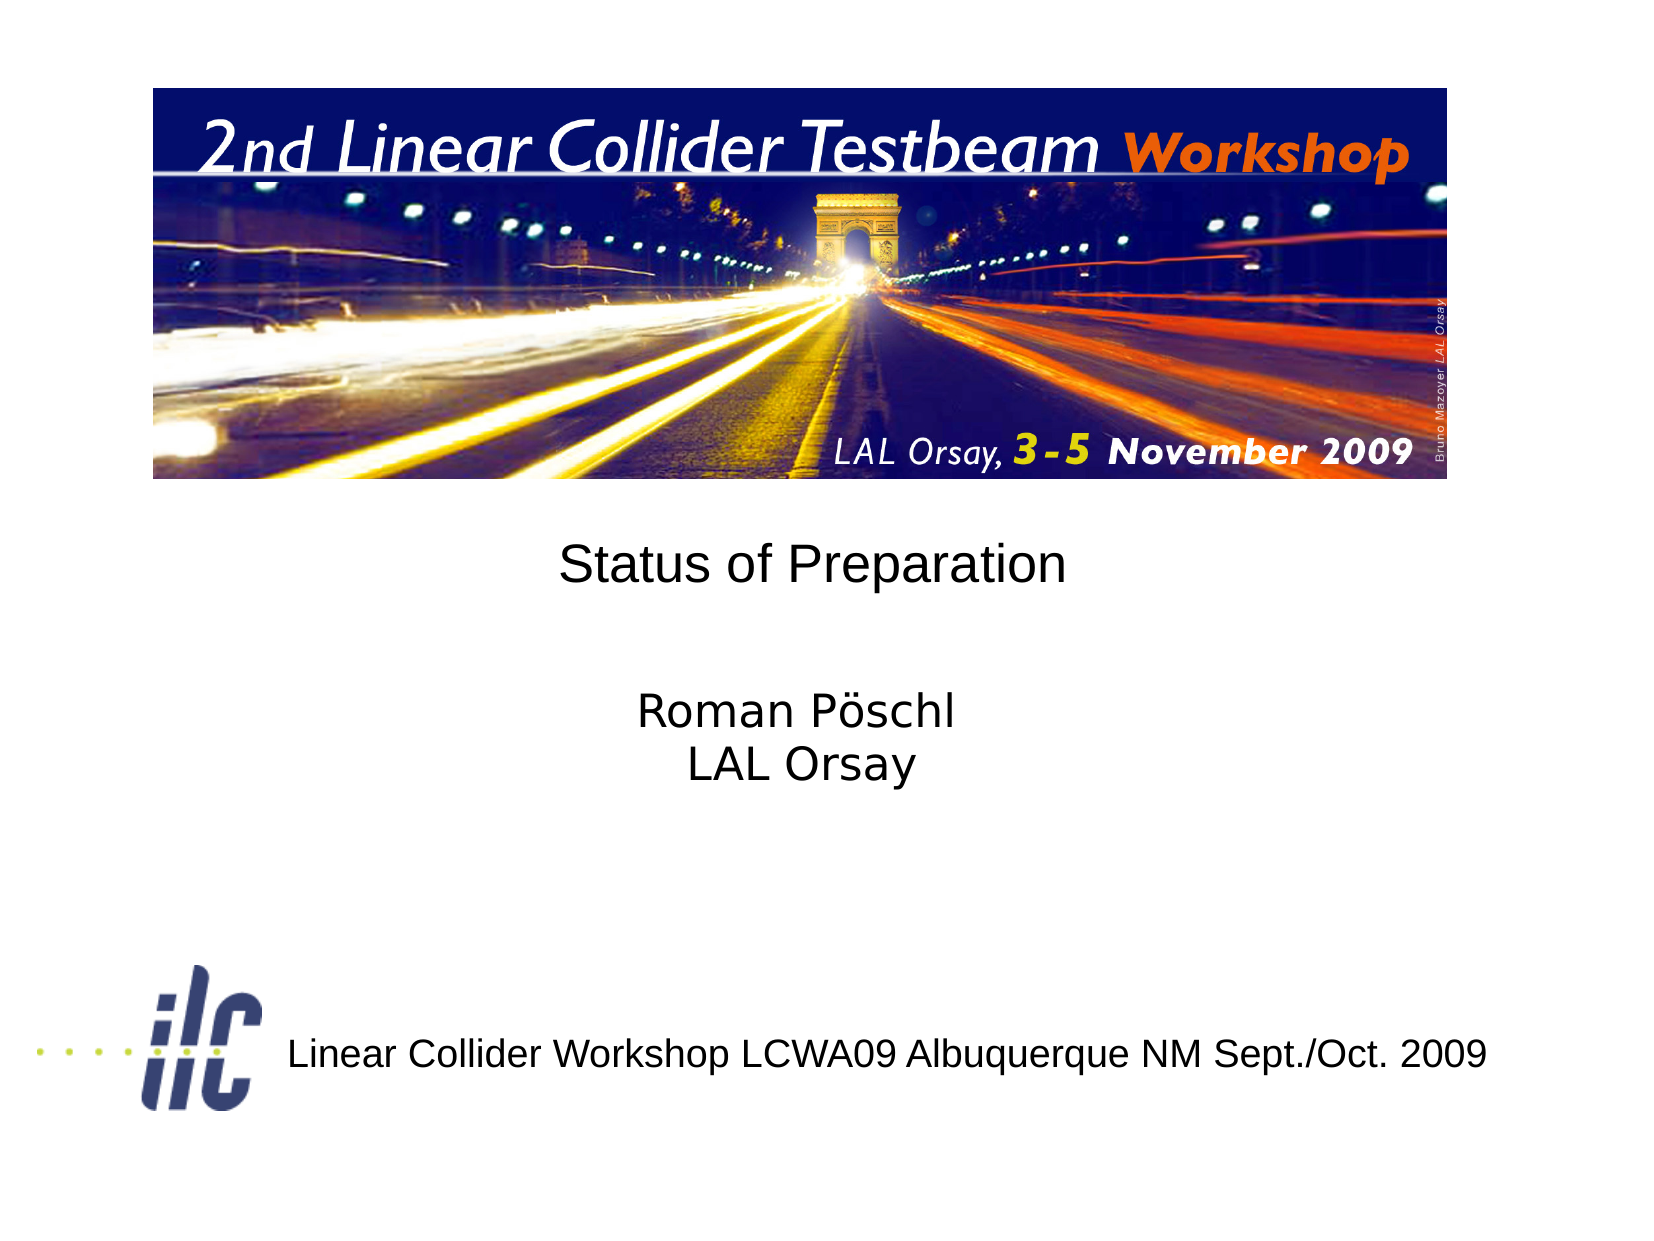

Status of Preparation
 Roman Pöschl
 LAL Orsay
Linear Collider Workshop LCWA09 Albuquerque NM Sept./Oct. 2009